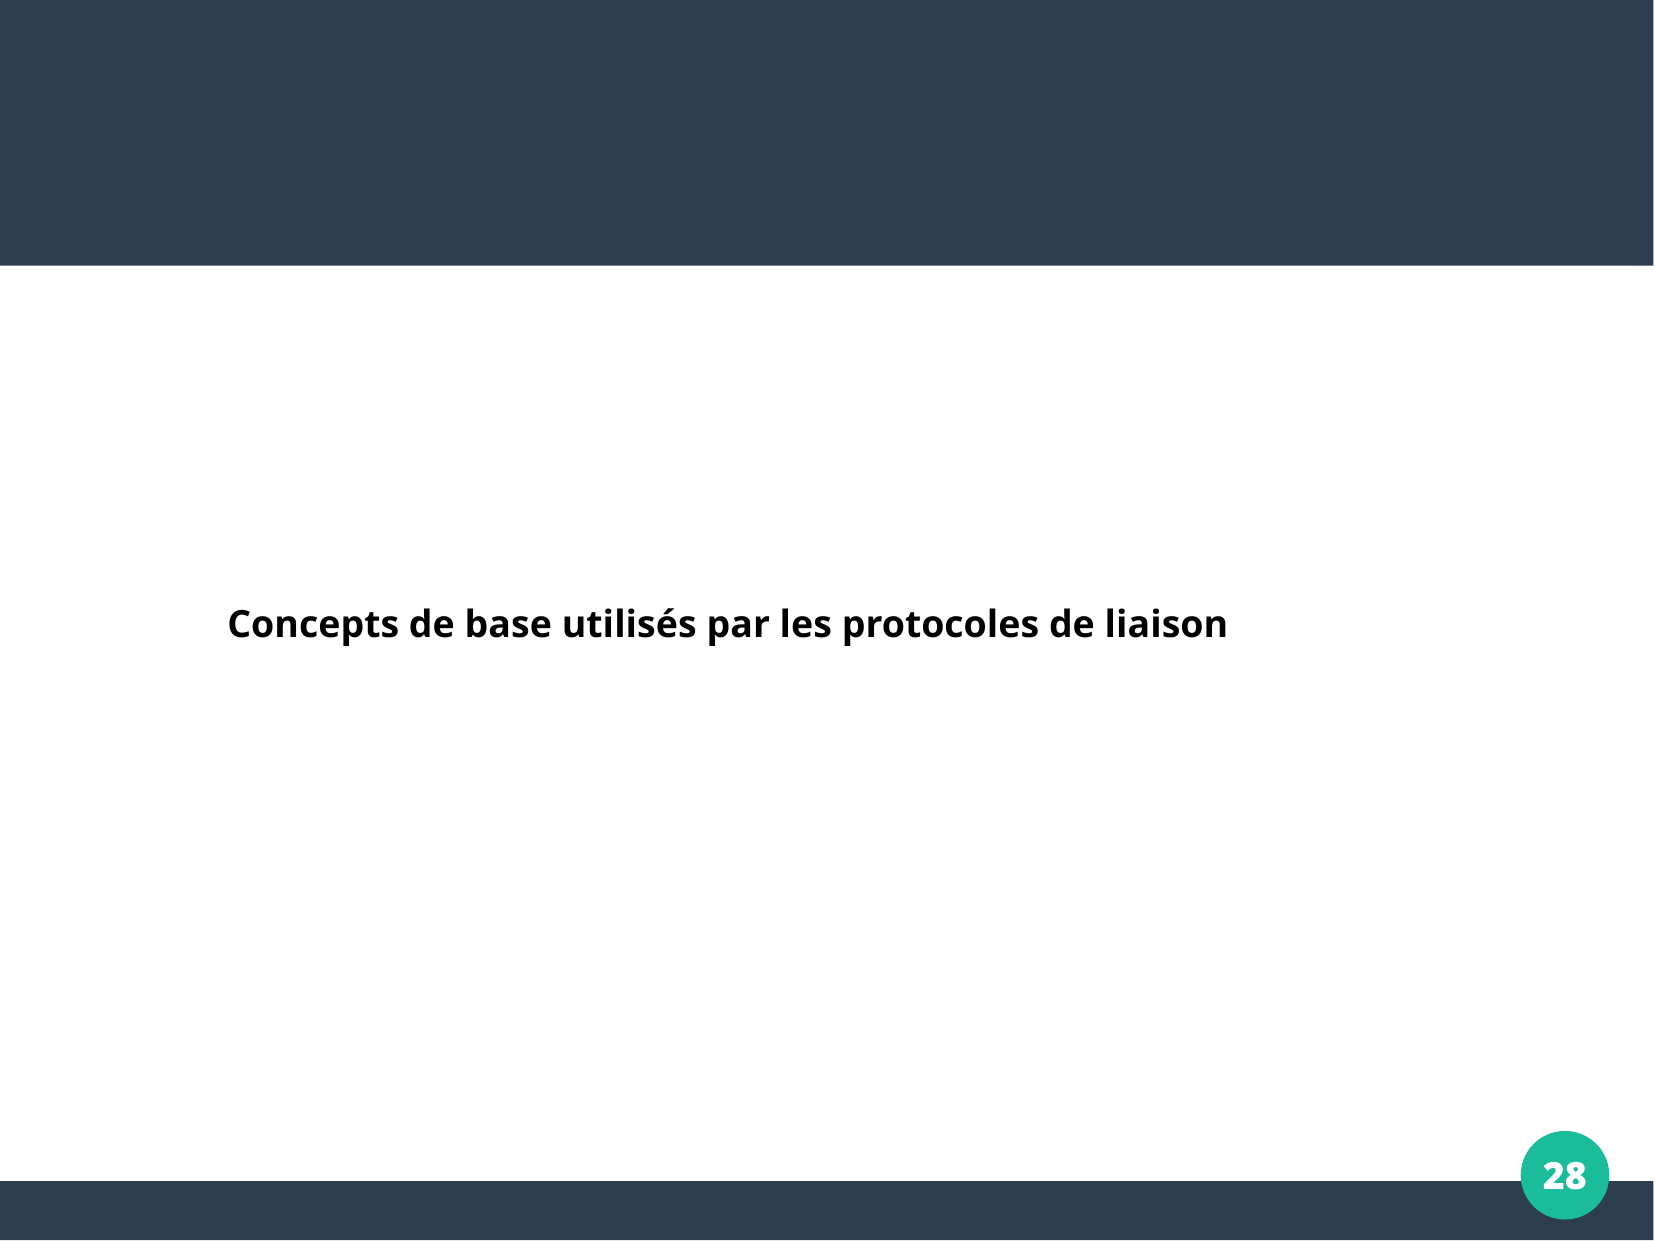

Concepts de base utilisés par les protocoles de liaison
28